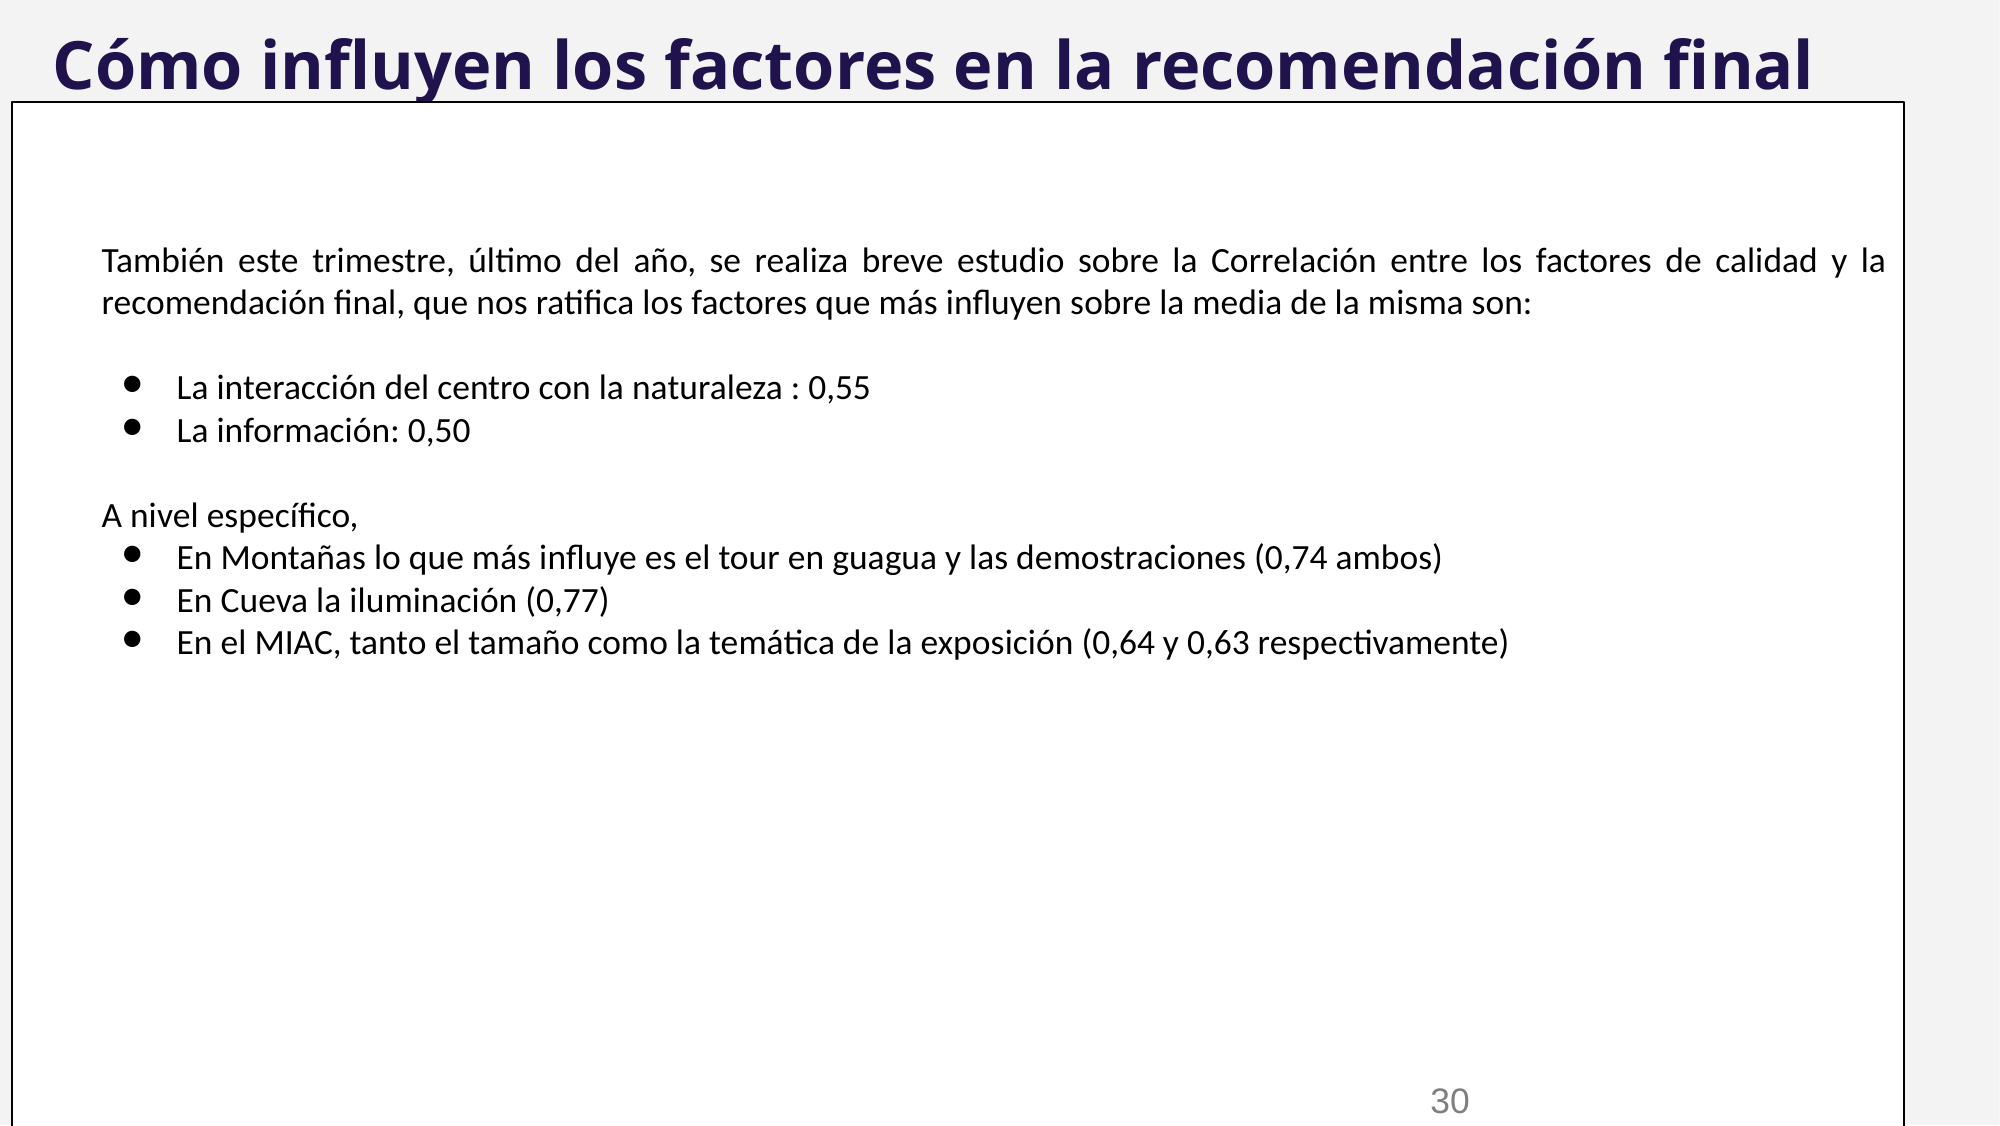

Cómo influyen los factores en la recomendación final
También este trimestre, último del año, se realiza breve estudio sobre la Correlación entre los factores de calidad y la recomendación final, que nos ratifica los factores que más influyen sobre la media de la misma son:
La interacción del centro con la naturaleza : 0,55
La información: 0,50
	A nivel específico,
En Montañas lo que más influye es el tour en guagua y las demostraciones (0,74 ambos)
En Cueva la iluminación (0,77)
En el MIAC, tanto el tamaño como la temática de la exposición (0,64 y 0,63 respectivamente)